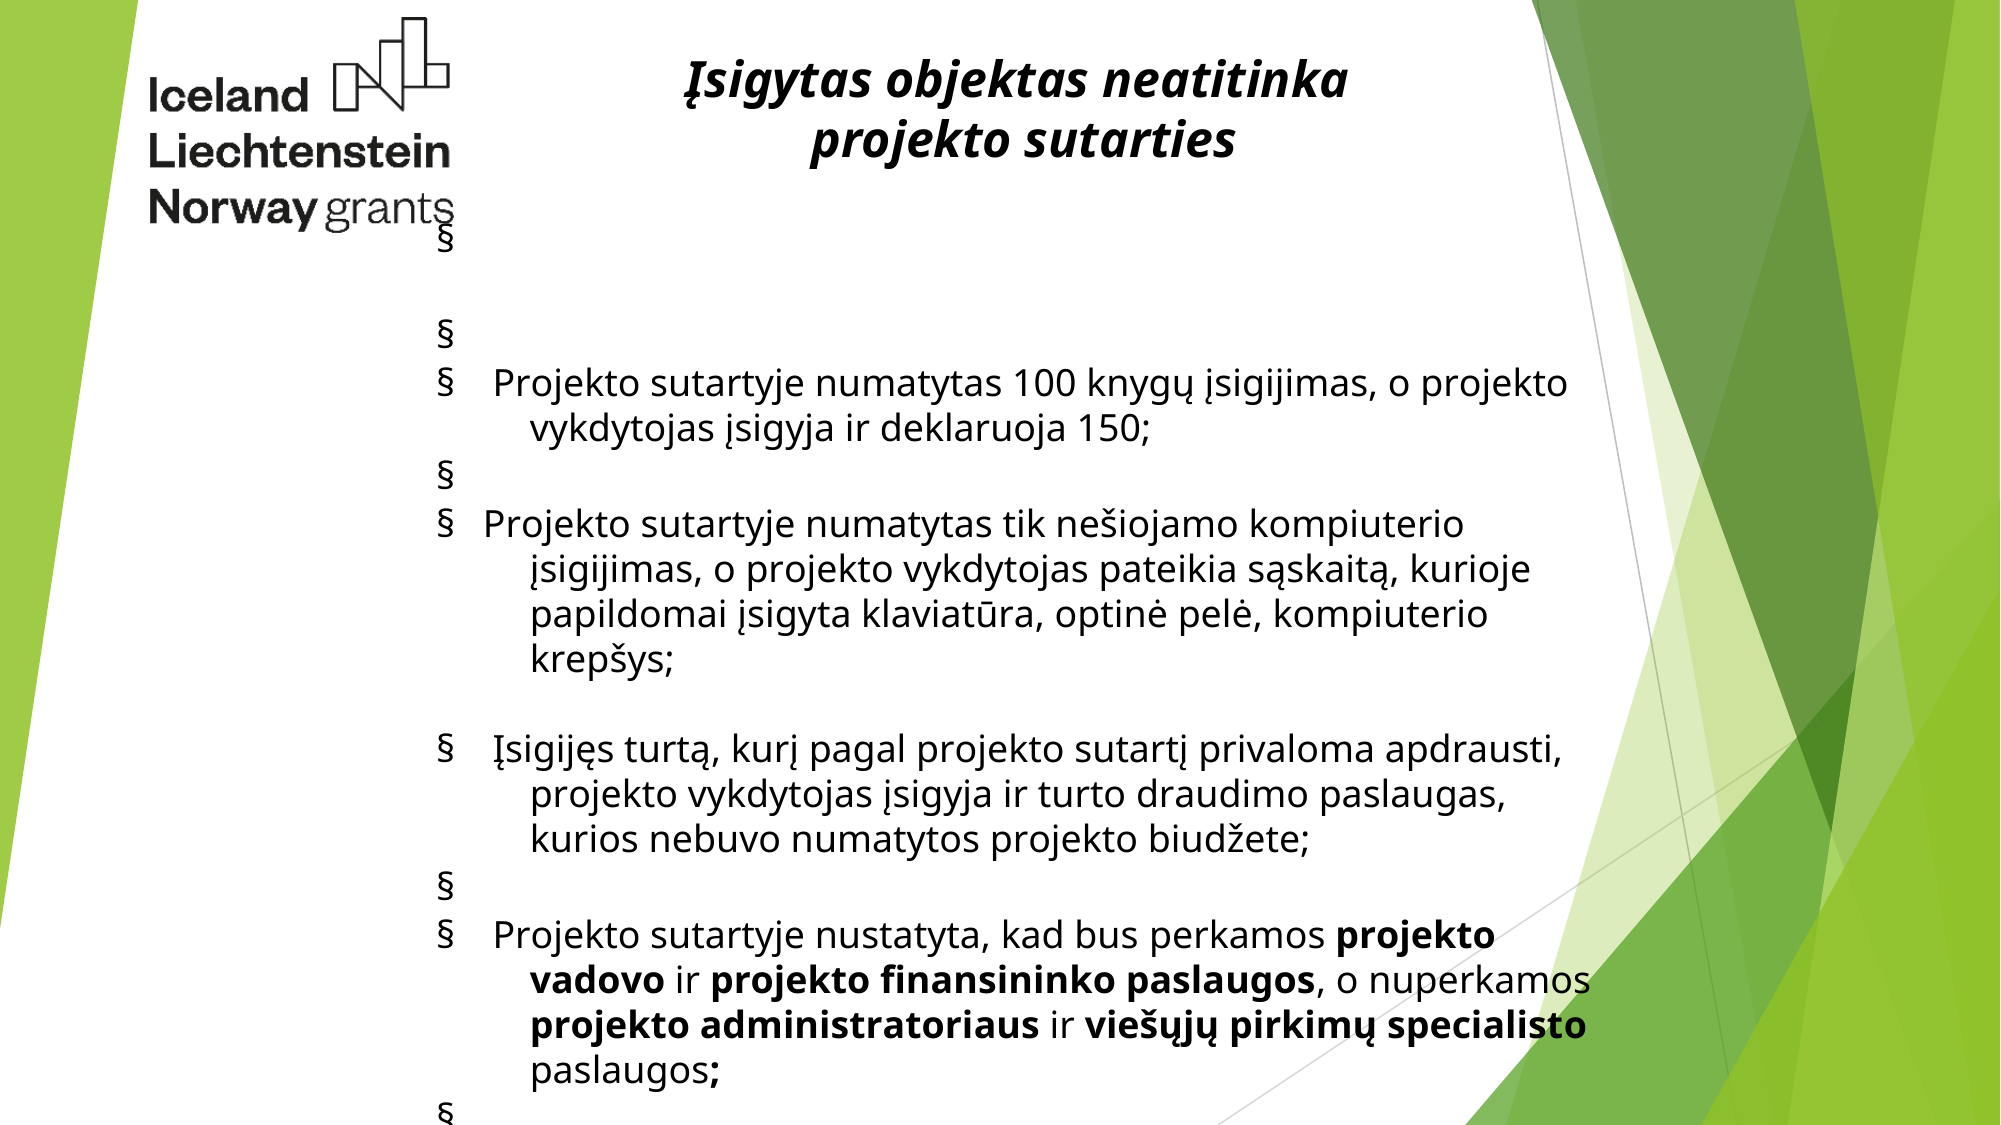

Įsigytas objektas neatitinka
projekto sutarties
 Projekto sutartyje numatytas 100 knygų įsigijimas, o projekto vykdytojas įsigyja ir deklaruoja 150;
Projekto sutartyje numatytas tik nešiojamo kompiuterio įsigijimas, o projekto vykdytojas pateikia sąskaitą, kurioje papildomai įsigyta klaviatūra, optinė pelė, kompiuterio krepšys;
 Įsigijęs turtą, kurį pagal projekto sutartį privaloma apdrausti, projekto vykdytojas įsigyja ir turto draudimo paslaugas, kurios nebuvo numatytos projekto biudžete;
 Projekto sutartyje nustatyta, kad bus perkamos projekto vadovo ir projekto finansininko paslaugos, o nuperkamos projekto administratoriaus ir viešųjų pirkimų specialisto paslaugos;